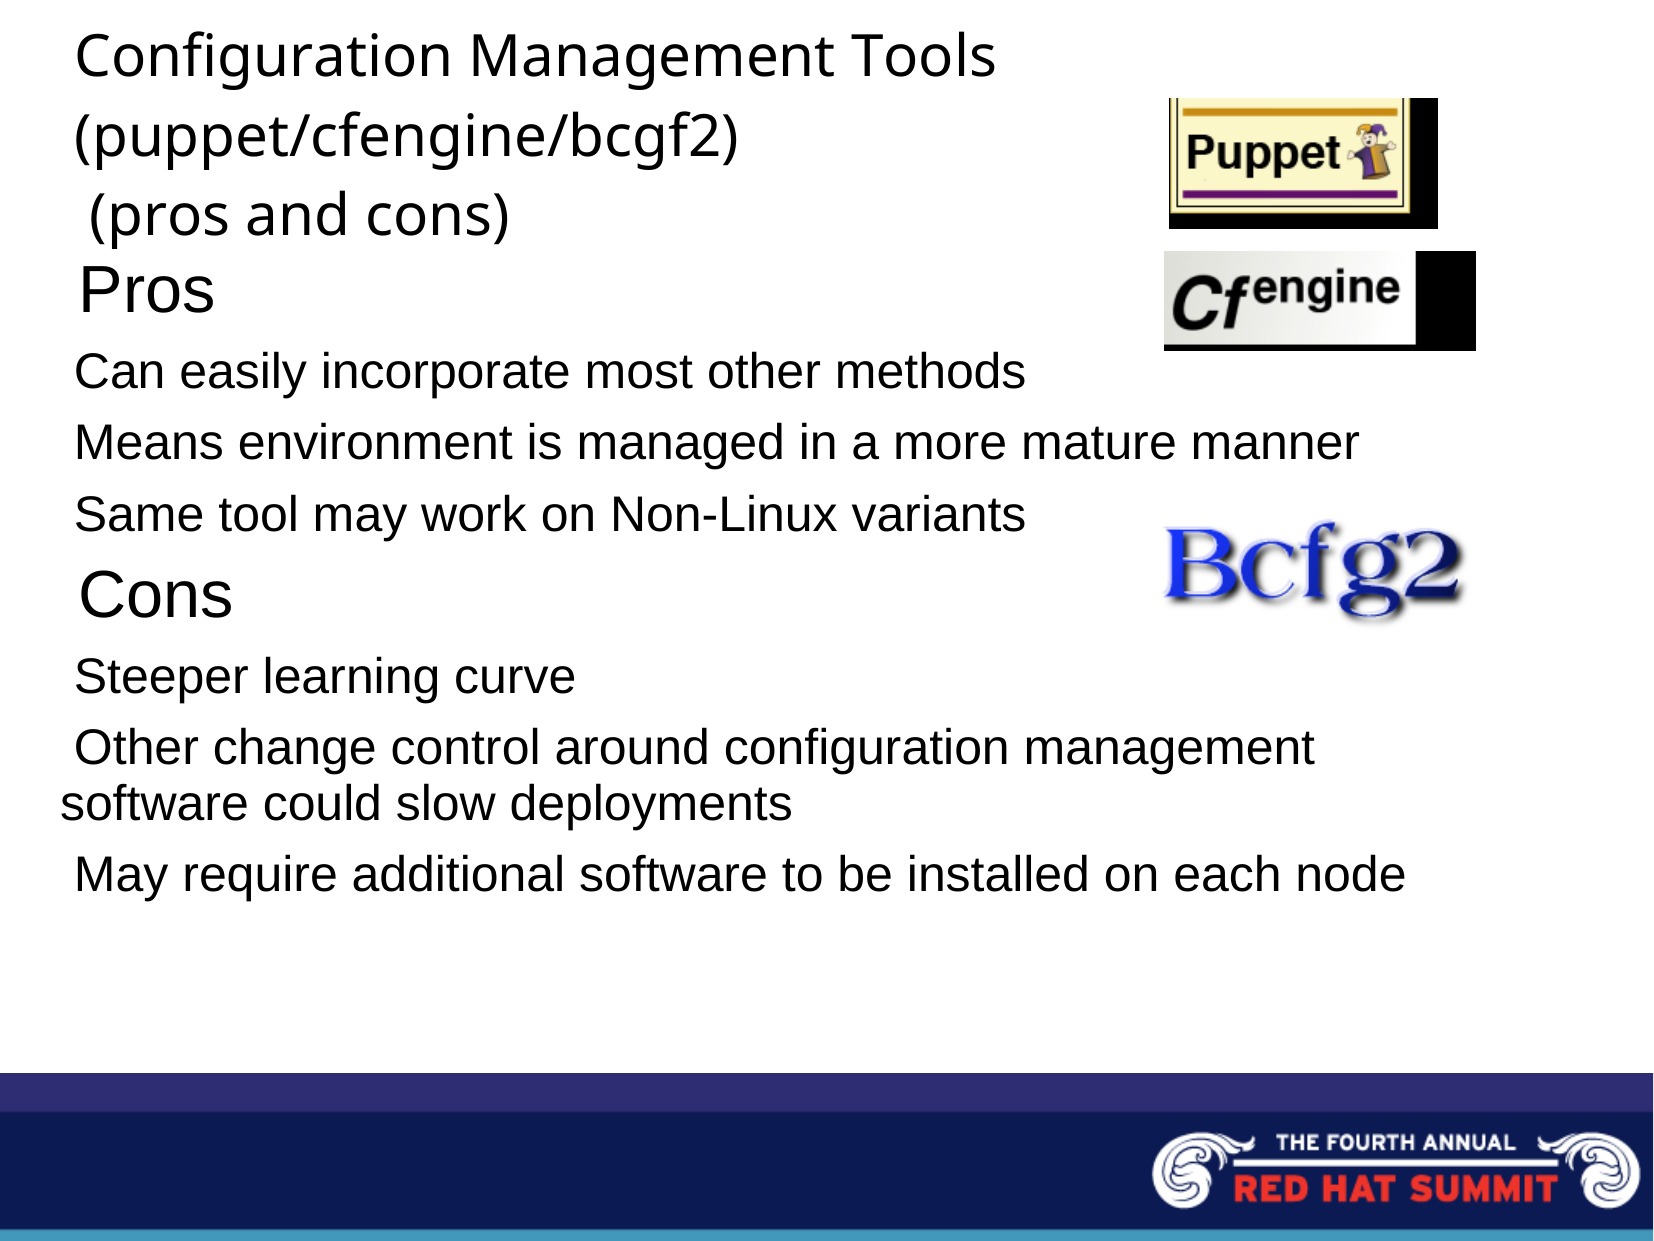

# Configuration Management Tools (puppet/cfengine/bcgf2) (pros and cons)
 Pros
 Can easily incorporate most other methods
 Means environment is managed in a more mature manner
 Same tool may work on Non-Linux variants
 Cons
 Steeper learning curve
 Other change control around configuration management software could slow deployments
 May require additional software to be installed on each node